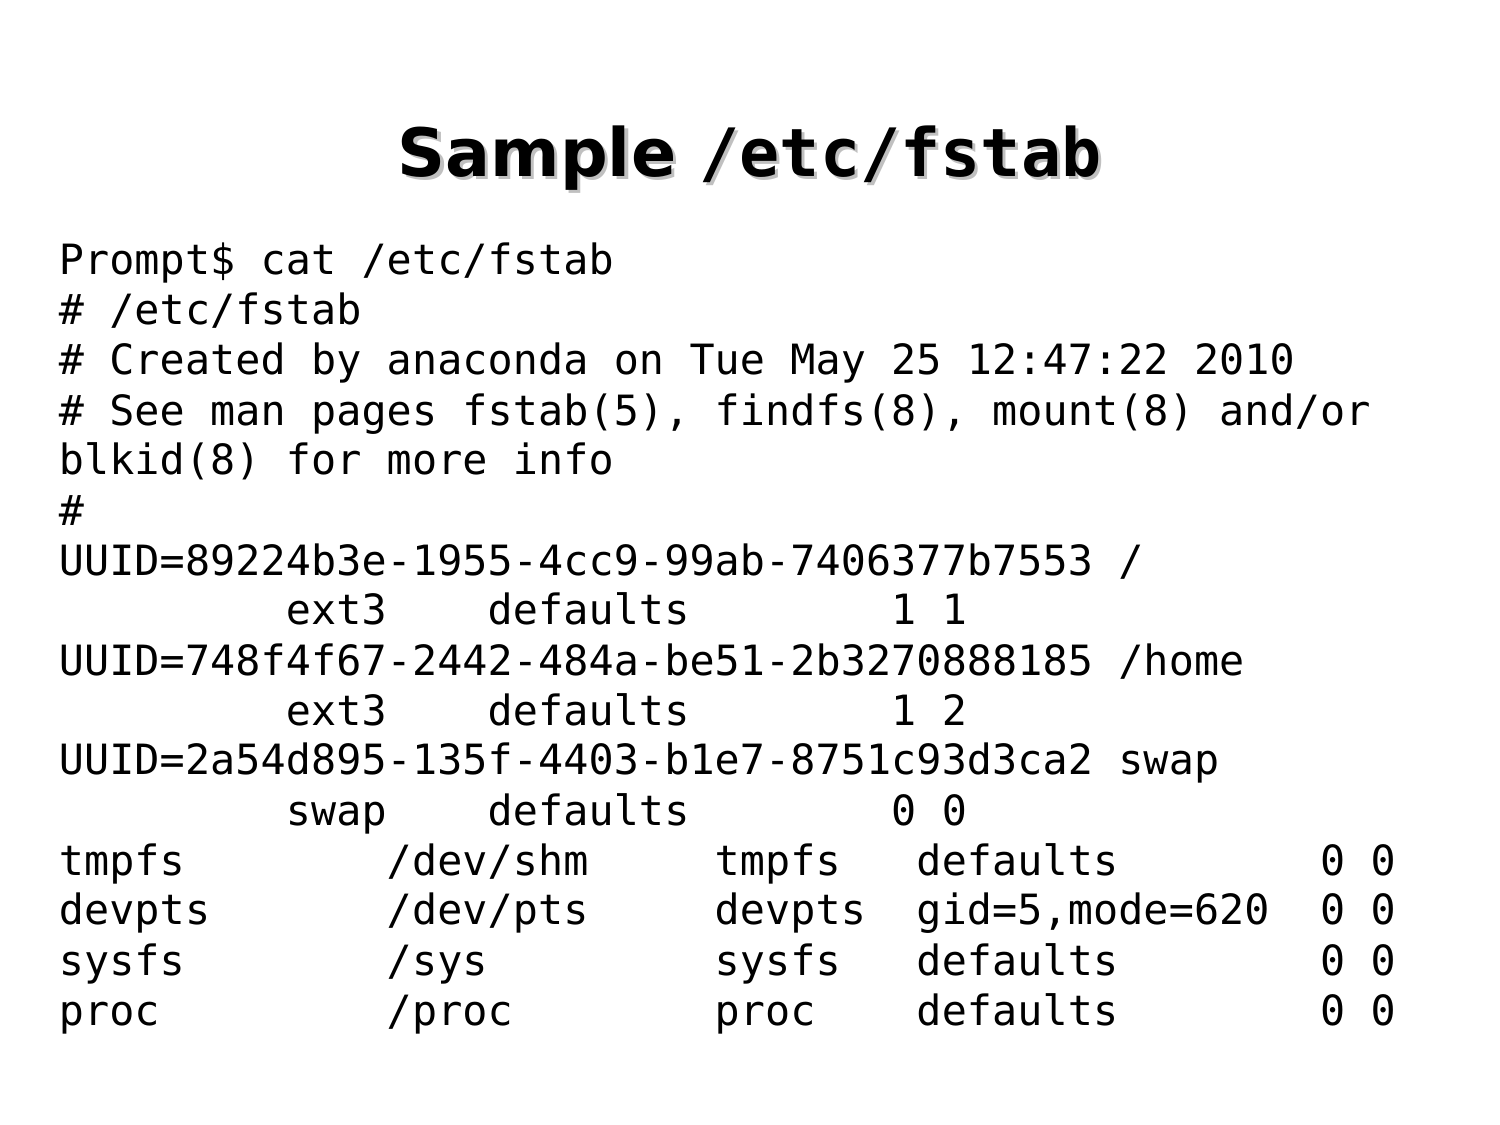

# Sample /etc/fstab
Prompt$ cat /etc/fstab
# /etc/fstab
# Created by anaconda on Tue May 25 12:47:22 2010
# See man pages fstab(5), findfs(8), mount(8) and/or blkid(8) for more info
#
UUID=89224b3e-1955-4cc9-99ab-7406377b7553 / ext3 defaults 1 1
UUID=748f4f67-2442-484a-be51-2b3270888185 /home ext3 defaults 1 2
UUID=2a54d895-135f-4403-b1e7-8751c93d3ca2 swap swap defaults 0 0
tmpfs /dev/shm tmpfs defaults 0 0
devpts /dev/pts devpts gid=5,mode=620 0 0
sysfs /sys sysfs defaults 0 0
proc /proc proc defaults 0 0